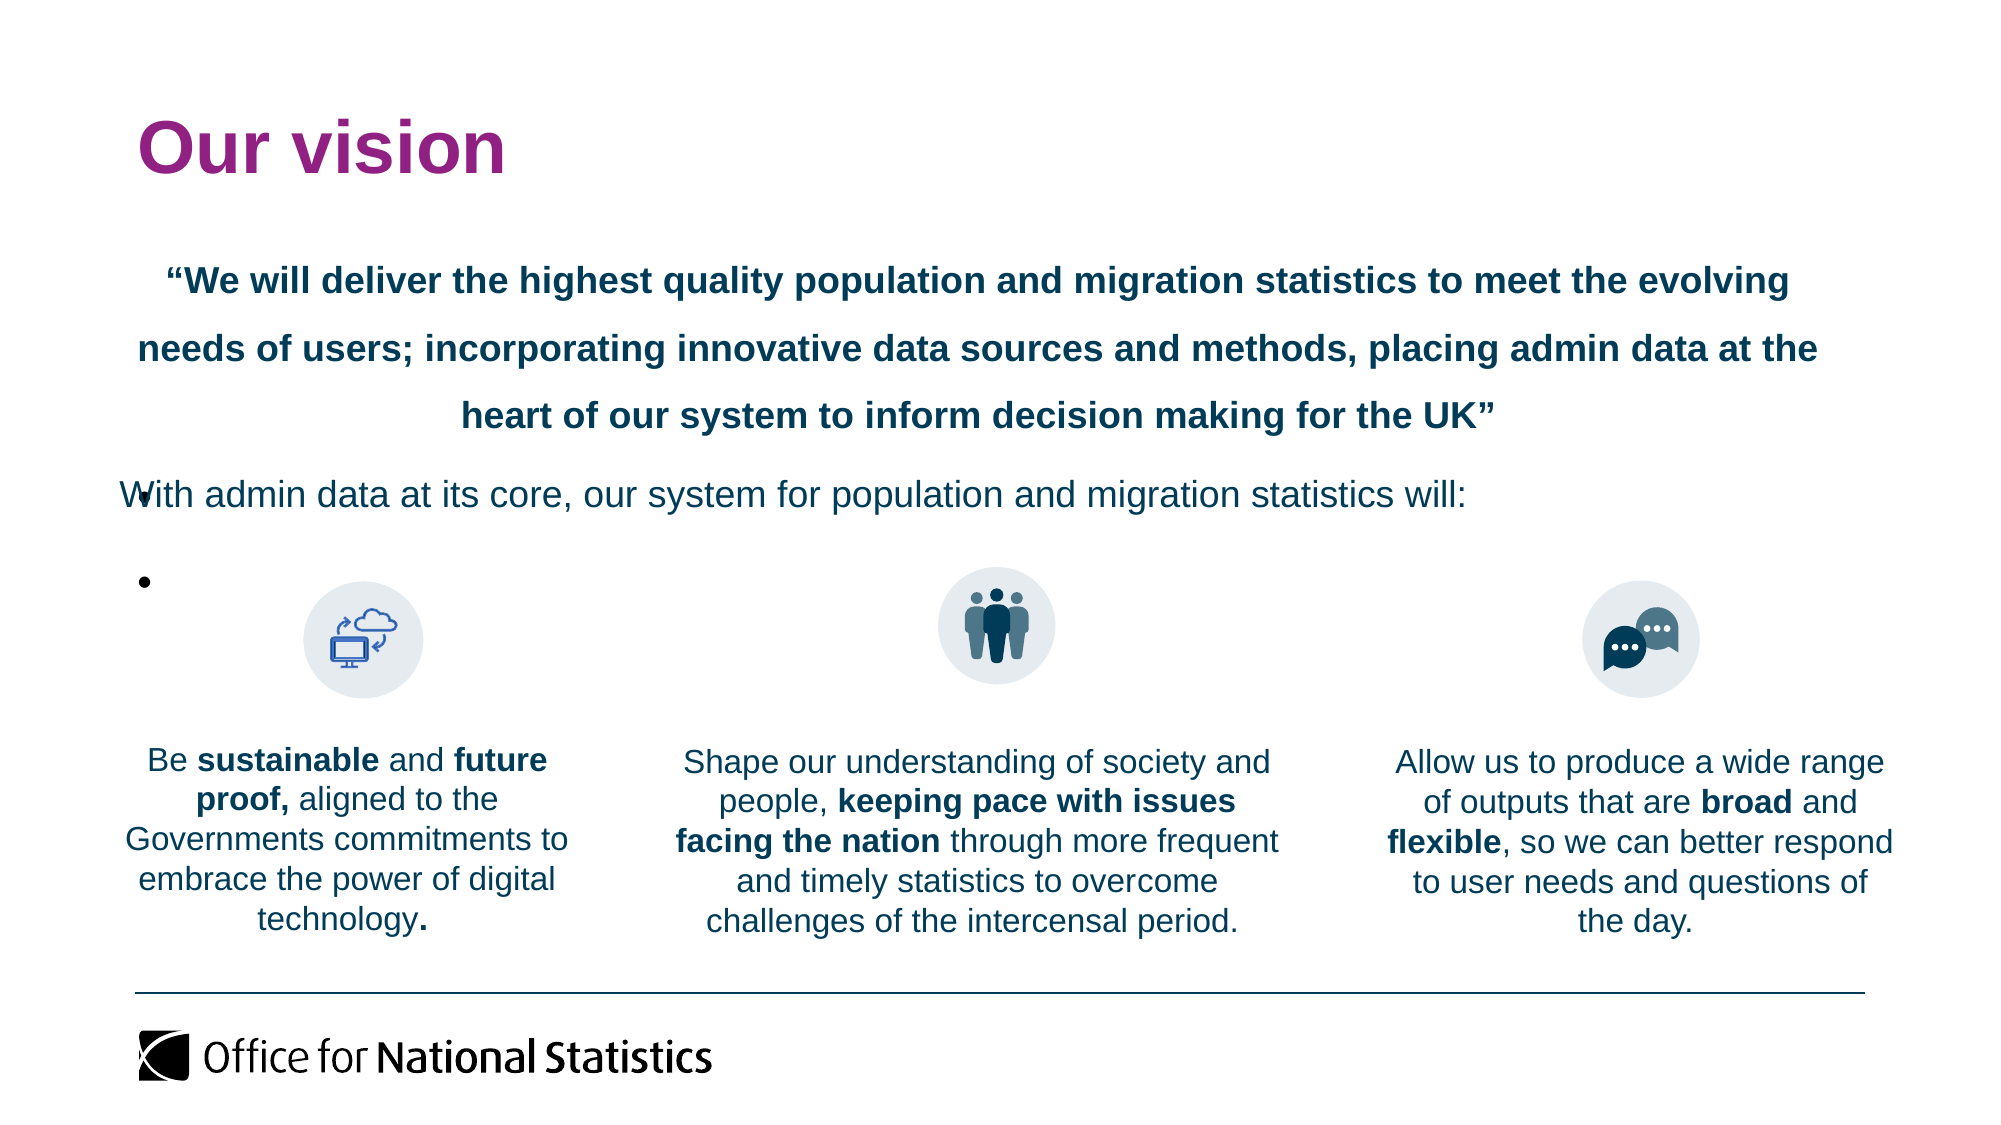

# Our vision
“We will deliver the highest quality population and migration statistics to meet the evolving needs of users; incorporating innovative data sources and methods, placing admin data at the heart of our system to inform decision making for the UK”
With admin data at its core, our system for population and migration statistics will:
Be sustainable and future proof, aligned to the Governments commitments to embrace the power of digital technology.
Shape our understanding of society and people, keeping pace with issues facing the nation through more frequent and timely statistics to overcome challenges of the intercensal period.
Allow us to produce a wide range of outputs that are broad and flexible, so we can better respond to user needs and questions of the day.